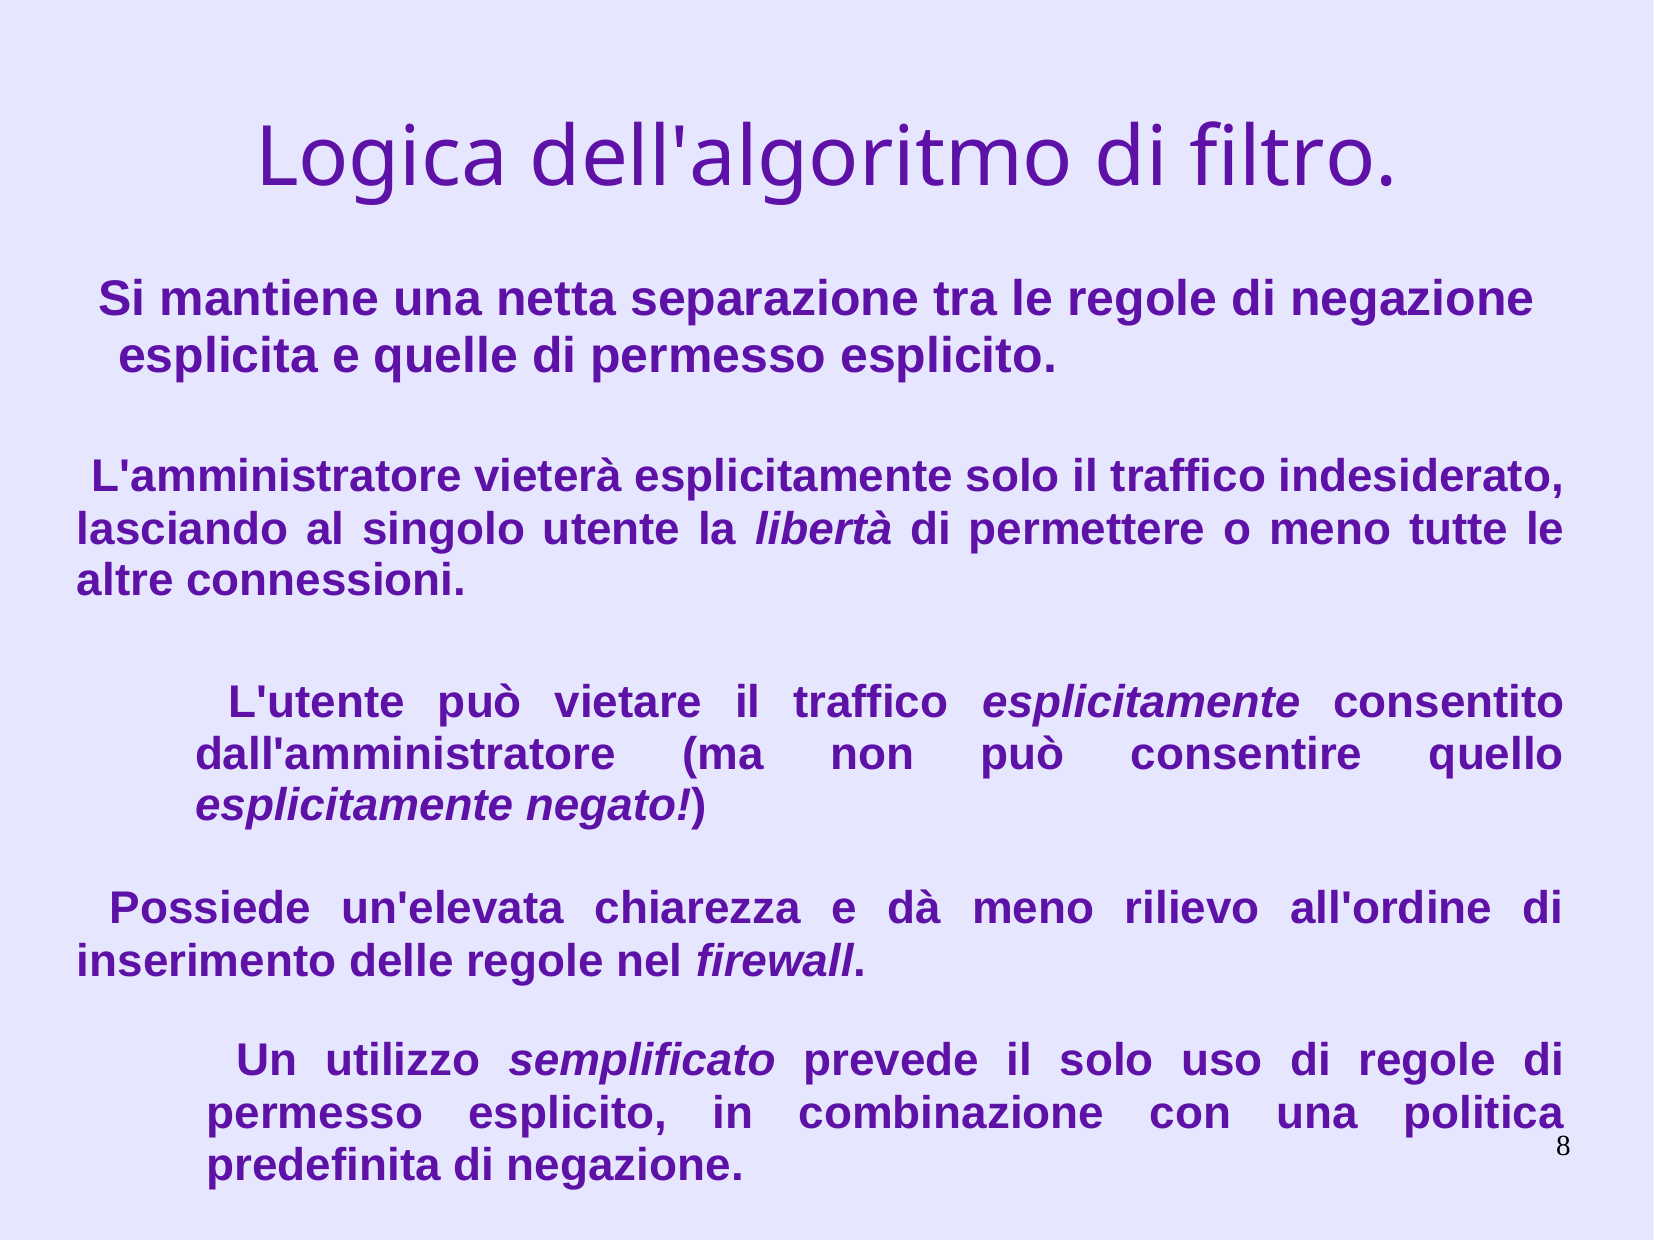

# Logica dell'algoritmo di filtro.
 Si mantiene una netta separazione tra le regole di negazione esplicita e quelle di permesso esplicito.
 L'amministratore vieterà esplicitamente solo il traffico indesiderato, lasciando al singolo utente la libertà di permettere o meno tutte le altre connessioni.
 L'utente può vietare il traffico esplicitamente consentito dall'amministratore (ma non può consentire quello esplicitamente negato!)
 Possiede un'elevata chiarezza e dà meno rilievo all'ordine di inserimento delle regole nel firewall.
 Un utilizzo semplificato prevede il solo uso di regole di permesso esplicito, in combinazione con una politica predefinita di negazione.
8